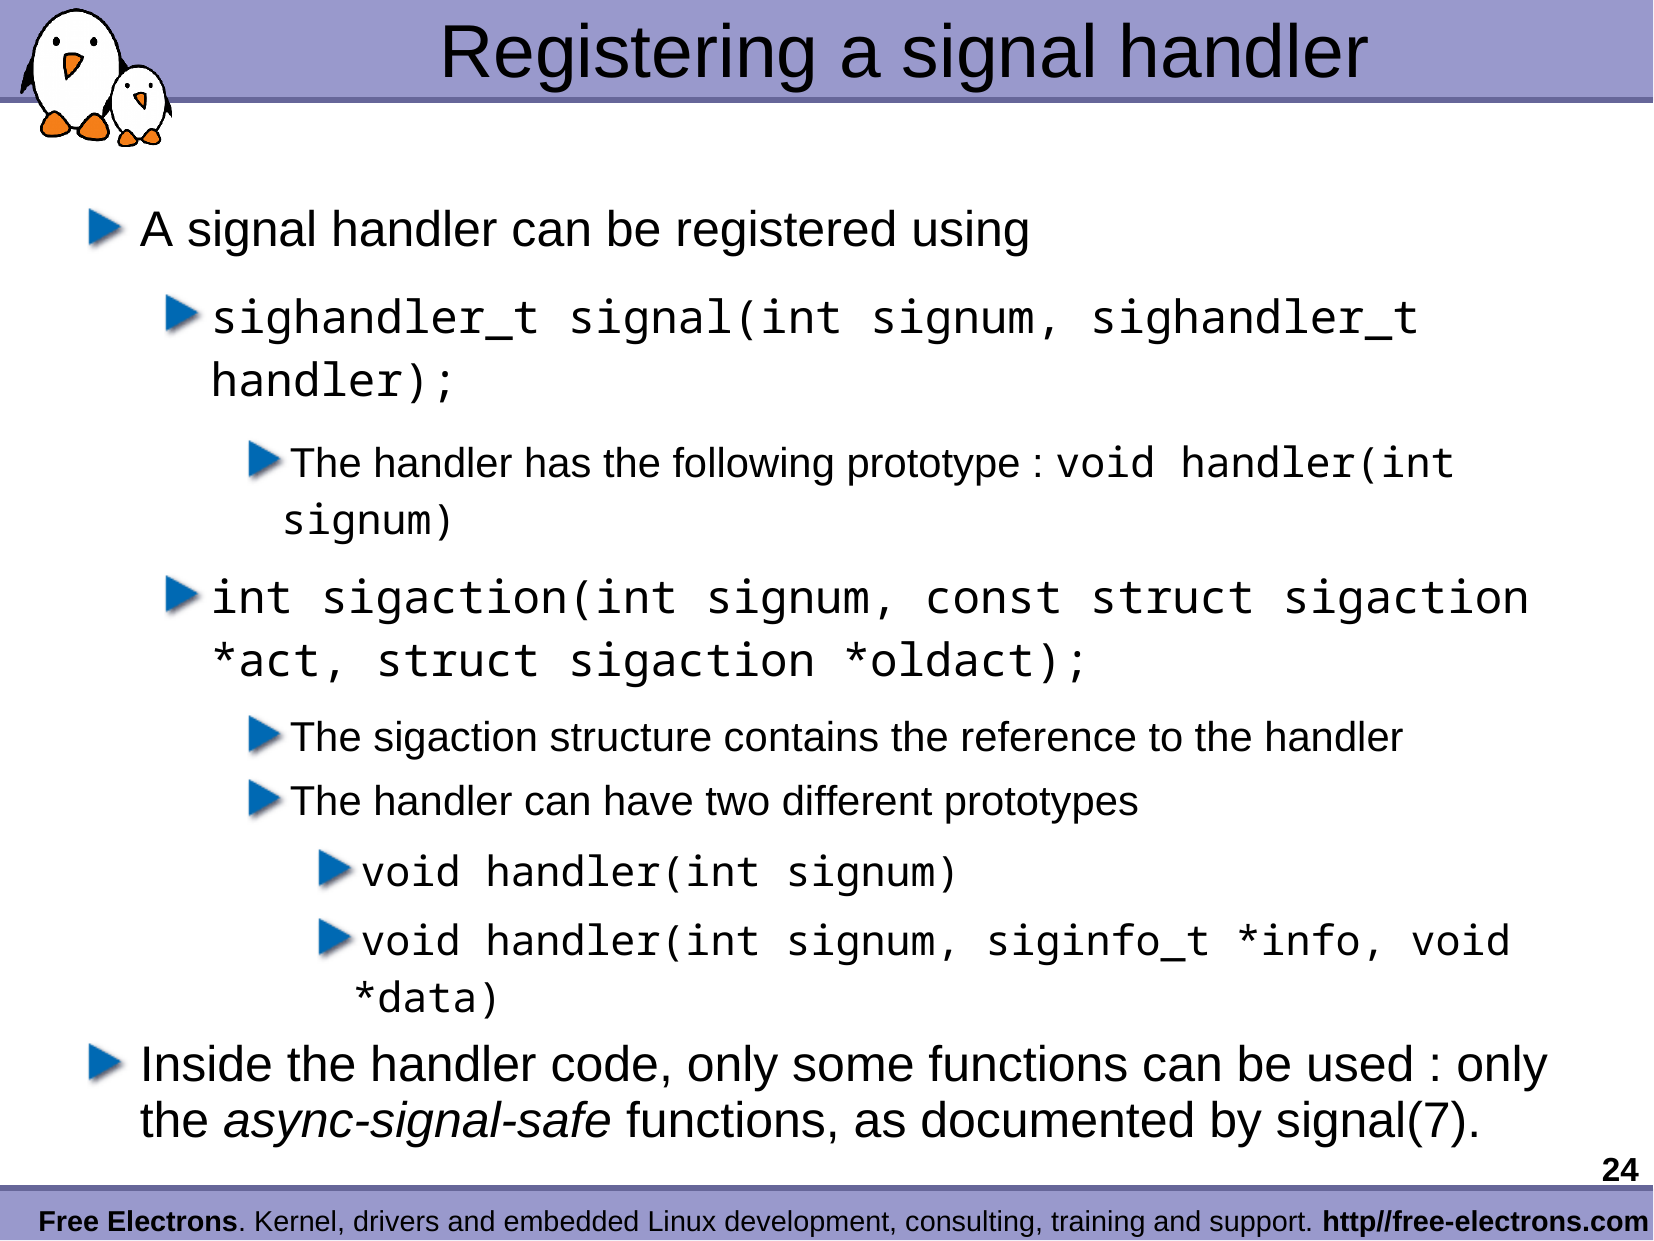

# Registering a signal handler
A signal handler can be registered using
sighandler_t signal(int signum, sighandler_t handler);
The handler has the following prototype : void handler(int signum)
int sigaction(int signum, const struct sigaction *act, struct sigaction *oldact);
The sigaction structure contains the reference to the handler
The handler can have two different prototypes
void handler(int signum)
void handler(int signum, siginfo_t *info, void *data)
Inside the handler code, only some functions can be used : only the async-signal-safe functions, as documented by signal(7).